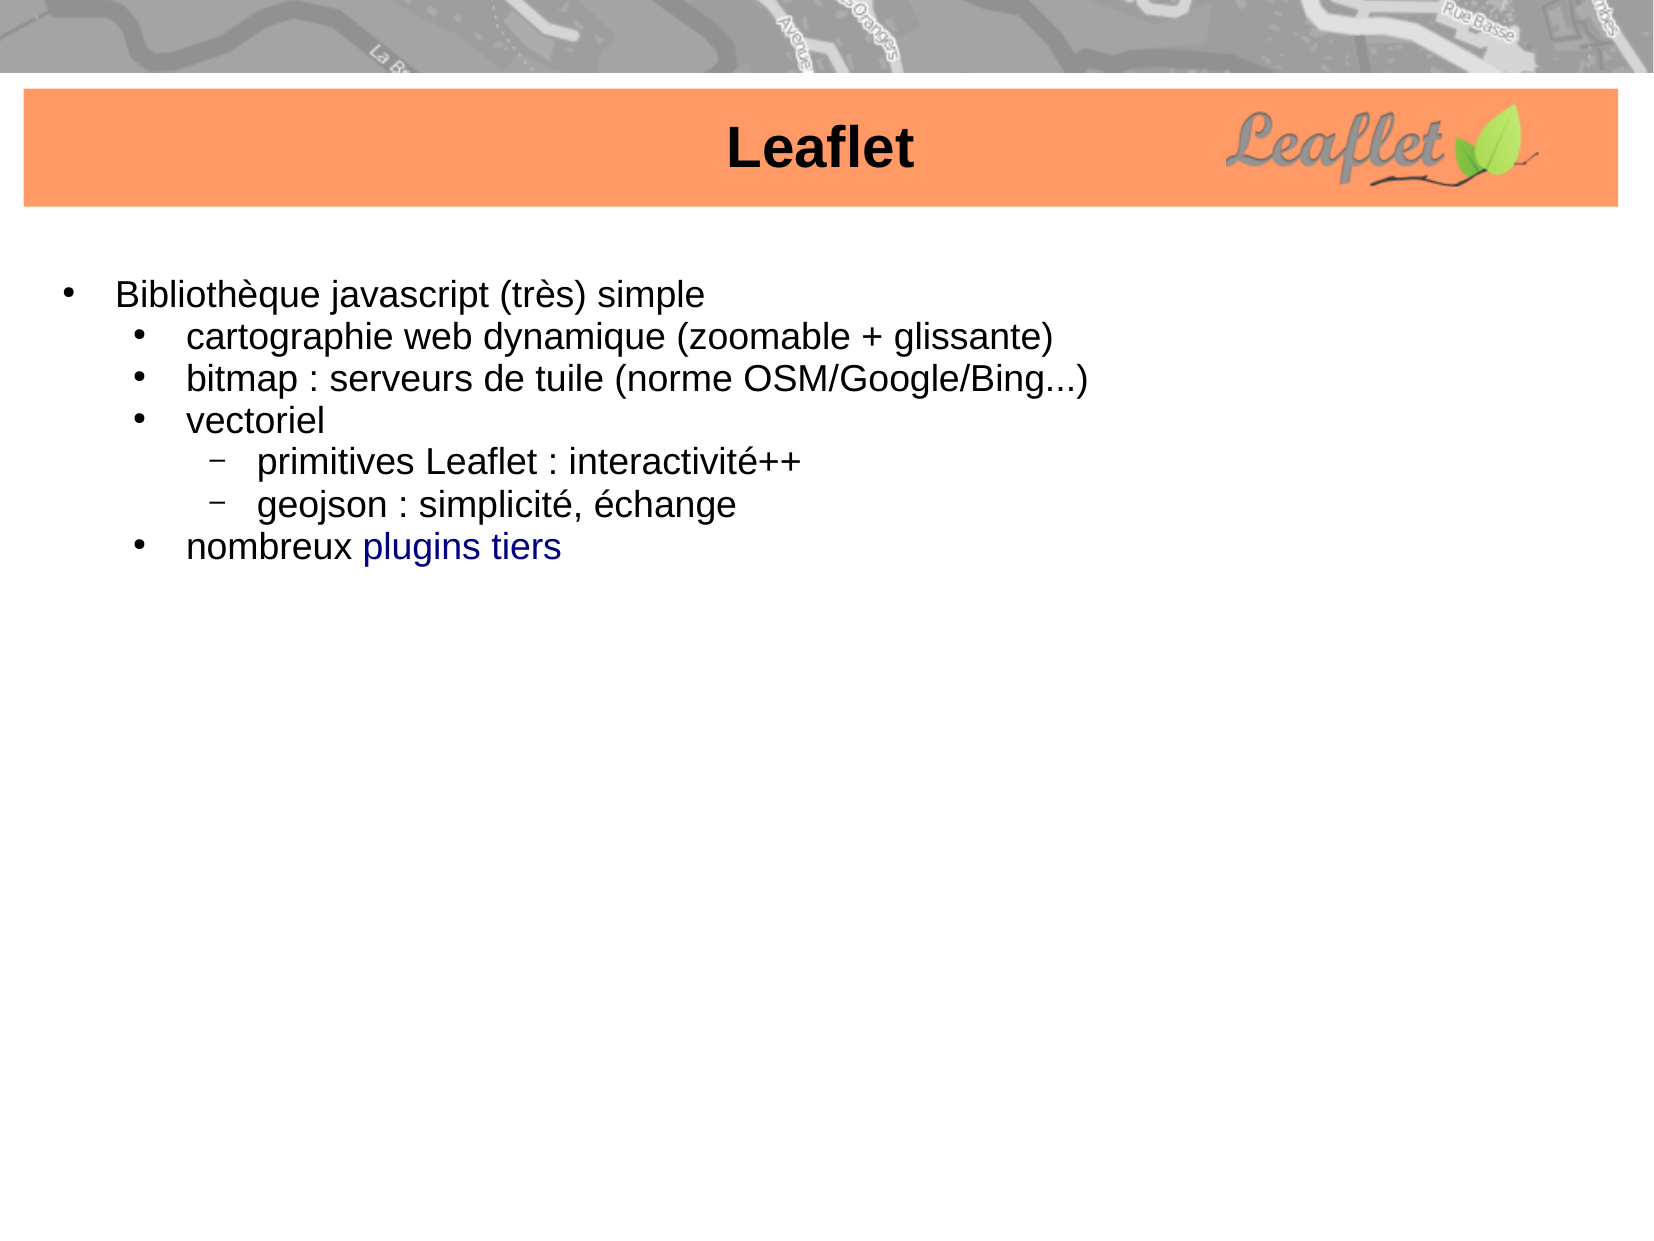

| | | | |
| --- | --- | --- | --- |
Leaflet
Bibliothèque javascript (très) simple
cartographie web dynamique (zoomable + glissante)
bitmap : serveurs de tuile (norme OSM/Google/Bing...)
vectoriel
primitives Leaflet : interactivité++
geojson : simplicité, échange
nombreux plugins tiers